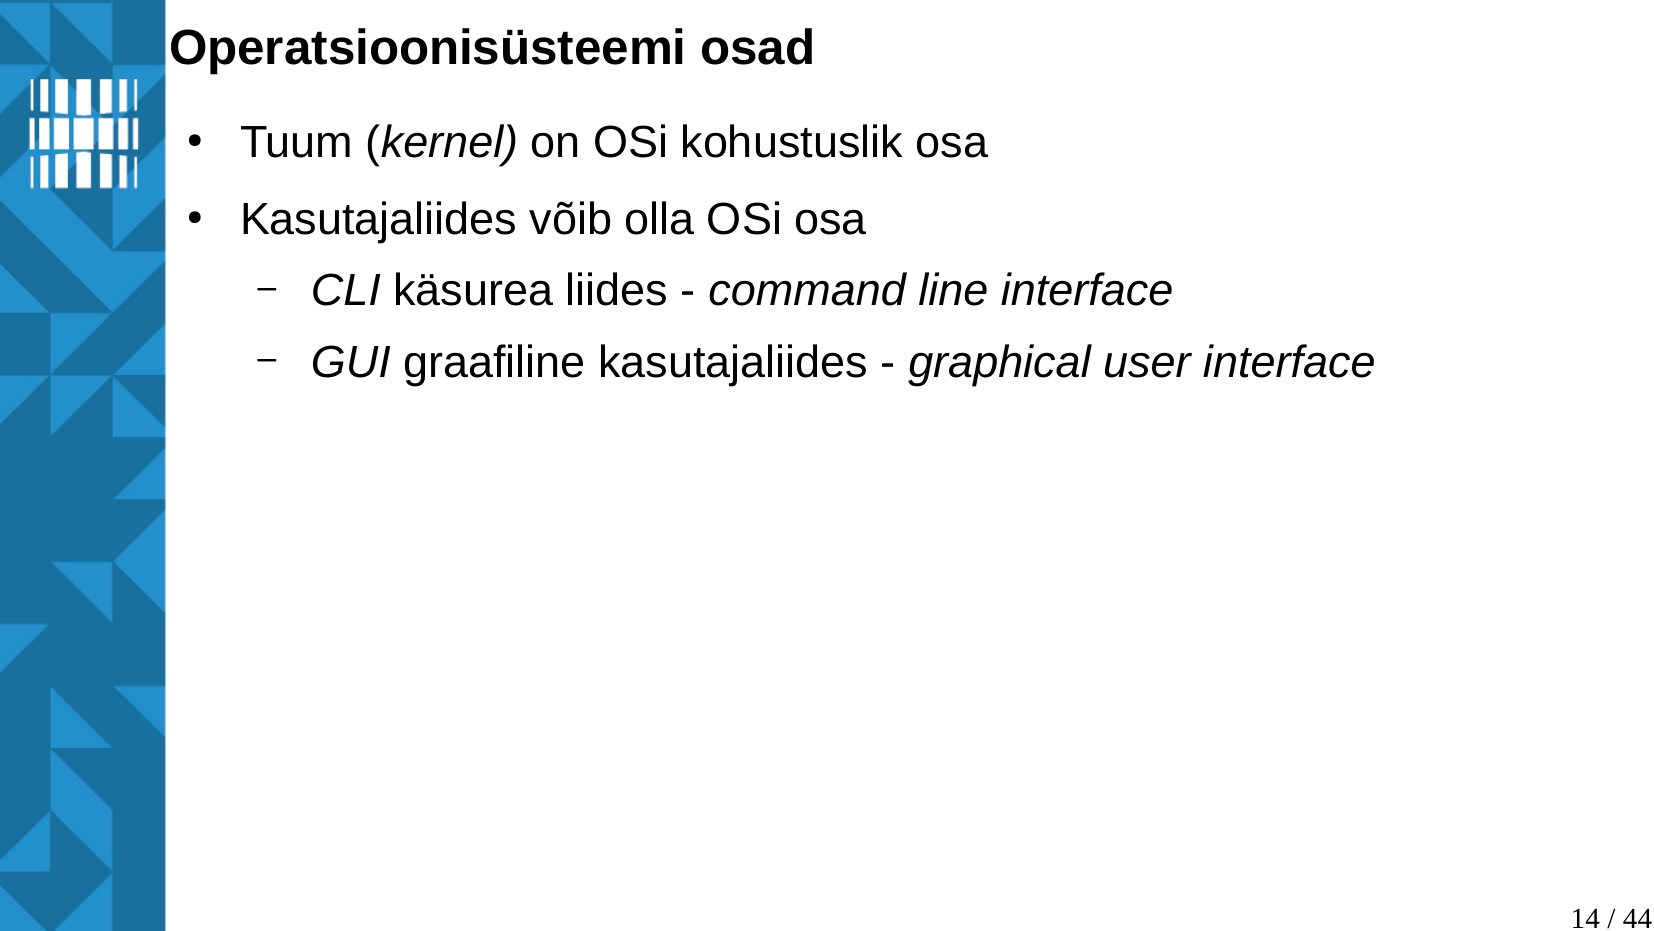

# Operatsioonisüsteemi osad
Tuum (kernel) on OSi kohustuslik osa
Kasutajaliides võib olla OSi osa
CLI käsurea liides - command line interface
GUI graafiline kasutajaliides - graphical user interface
14